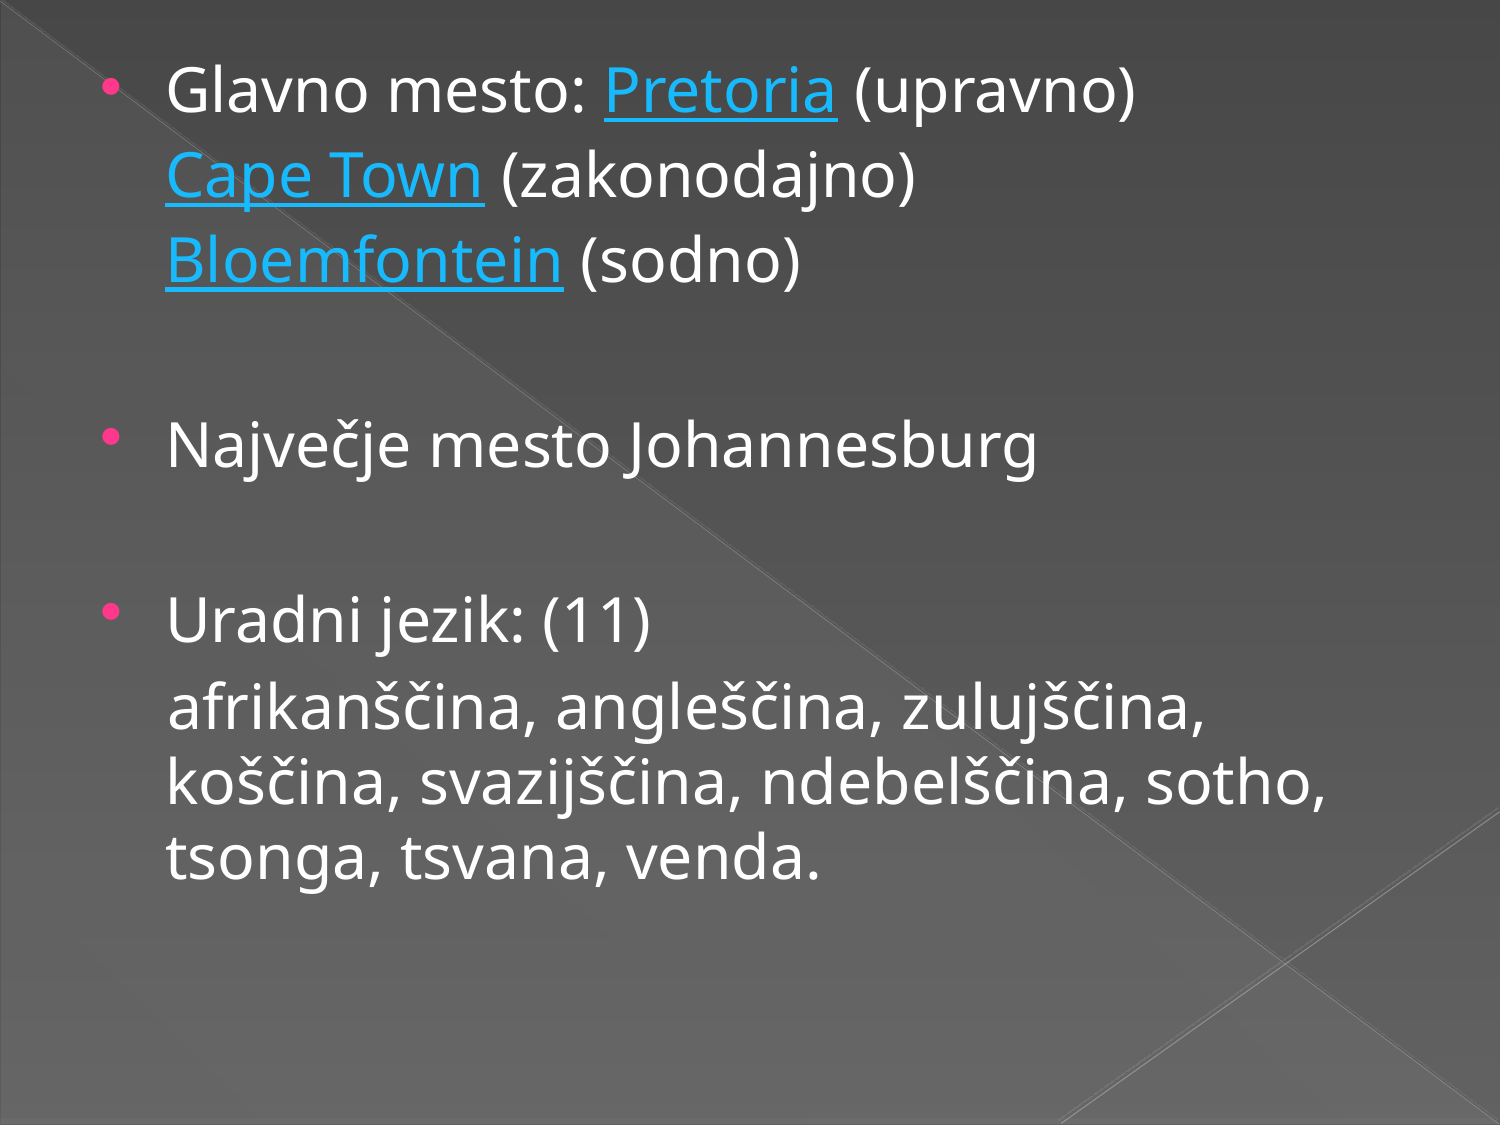

# Glavno mesto: Pretoria (upravno) Cape Town (zakonodajno) Bloemfontein (sodno)
Največje mesto Johannesburg
Uradni jezik: (11)
 afrikanščina, angleščina, zulujščina, koščina, svazijščina, ndebelščina, sotho, tsonga, tsvana, venda.